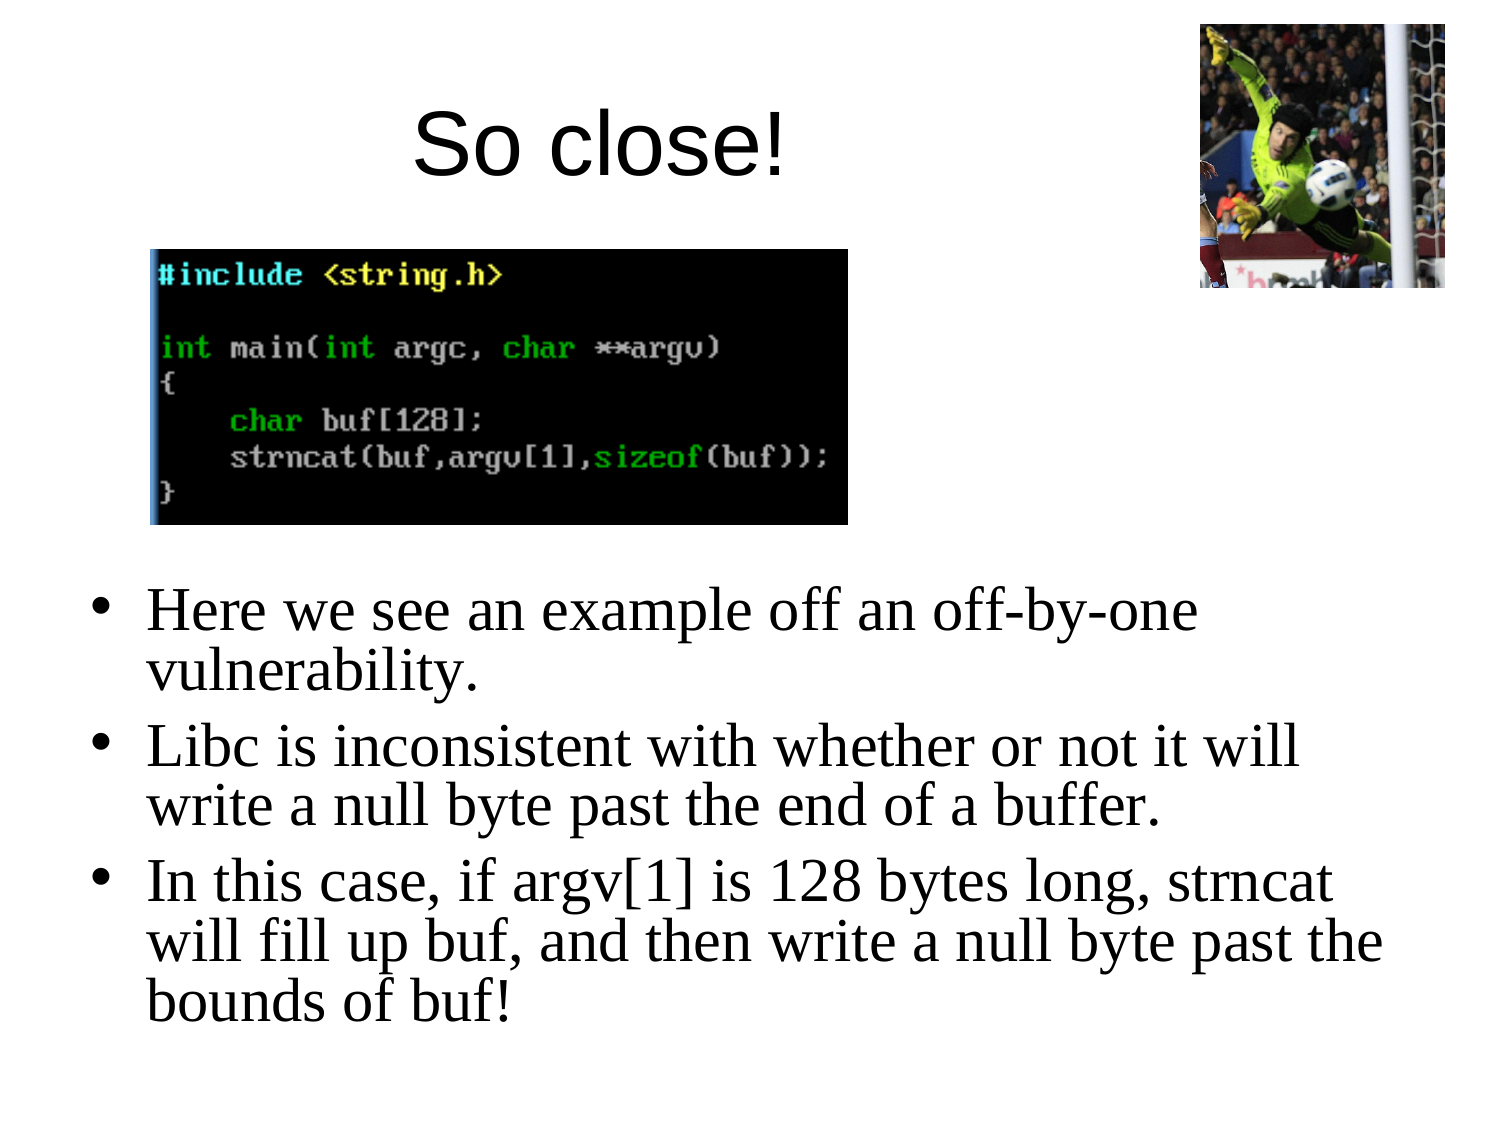

# So close!
Here we see an example off an off-by-one vulnerability.
Libc is inconsistent with whether or not it will write a null byte past the end of a buffer.
In this case, if argv[1] is 128 bytes long, strncat will fill up buf, and then write a null byte past the bounds of buf!